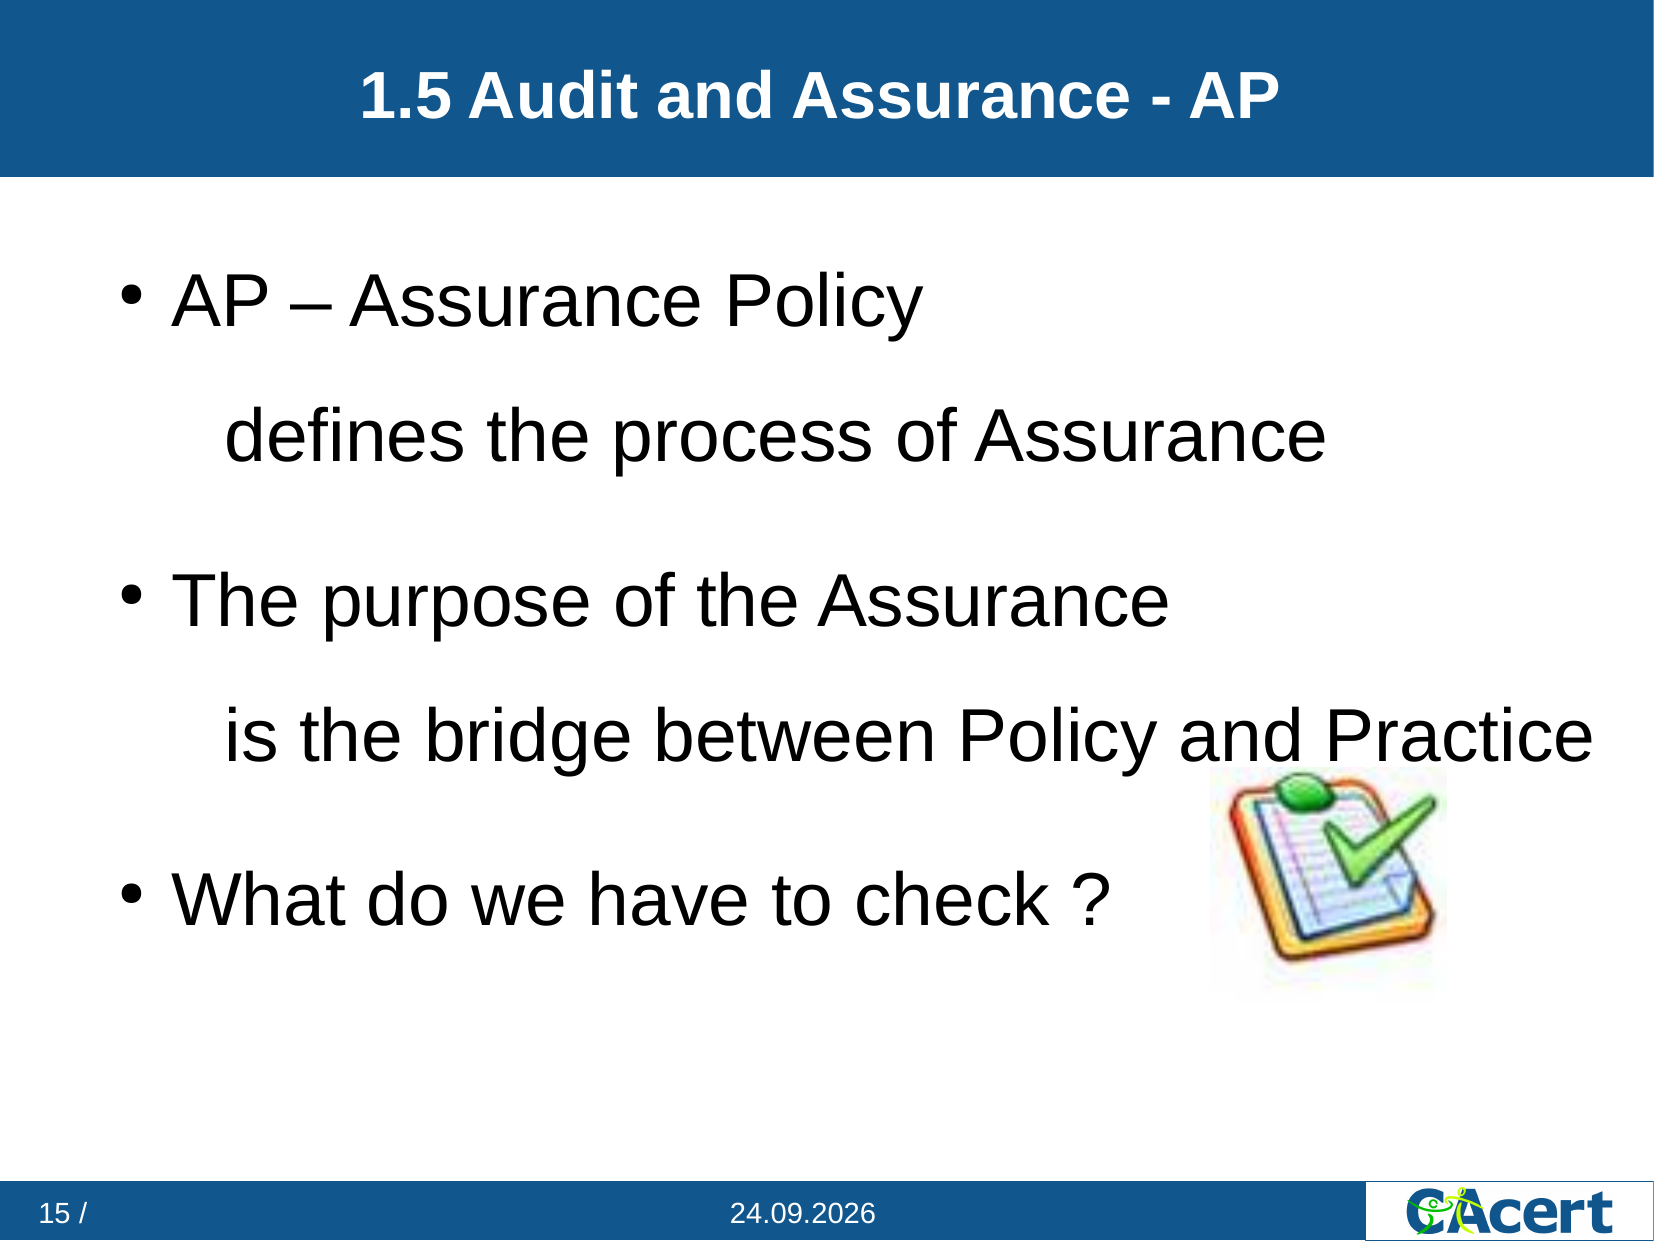

# 1.5 Audit and Assurance - AP
AP – Assurance Policy
defines the process of Assurance
The purpose of the Assurance
is the bridge between Policy and Practice
What do we have to check ?